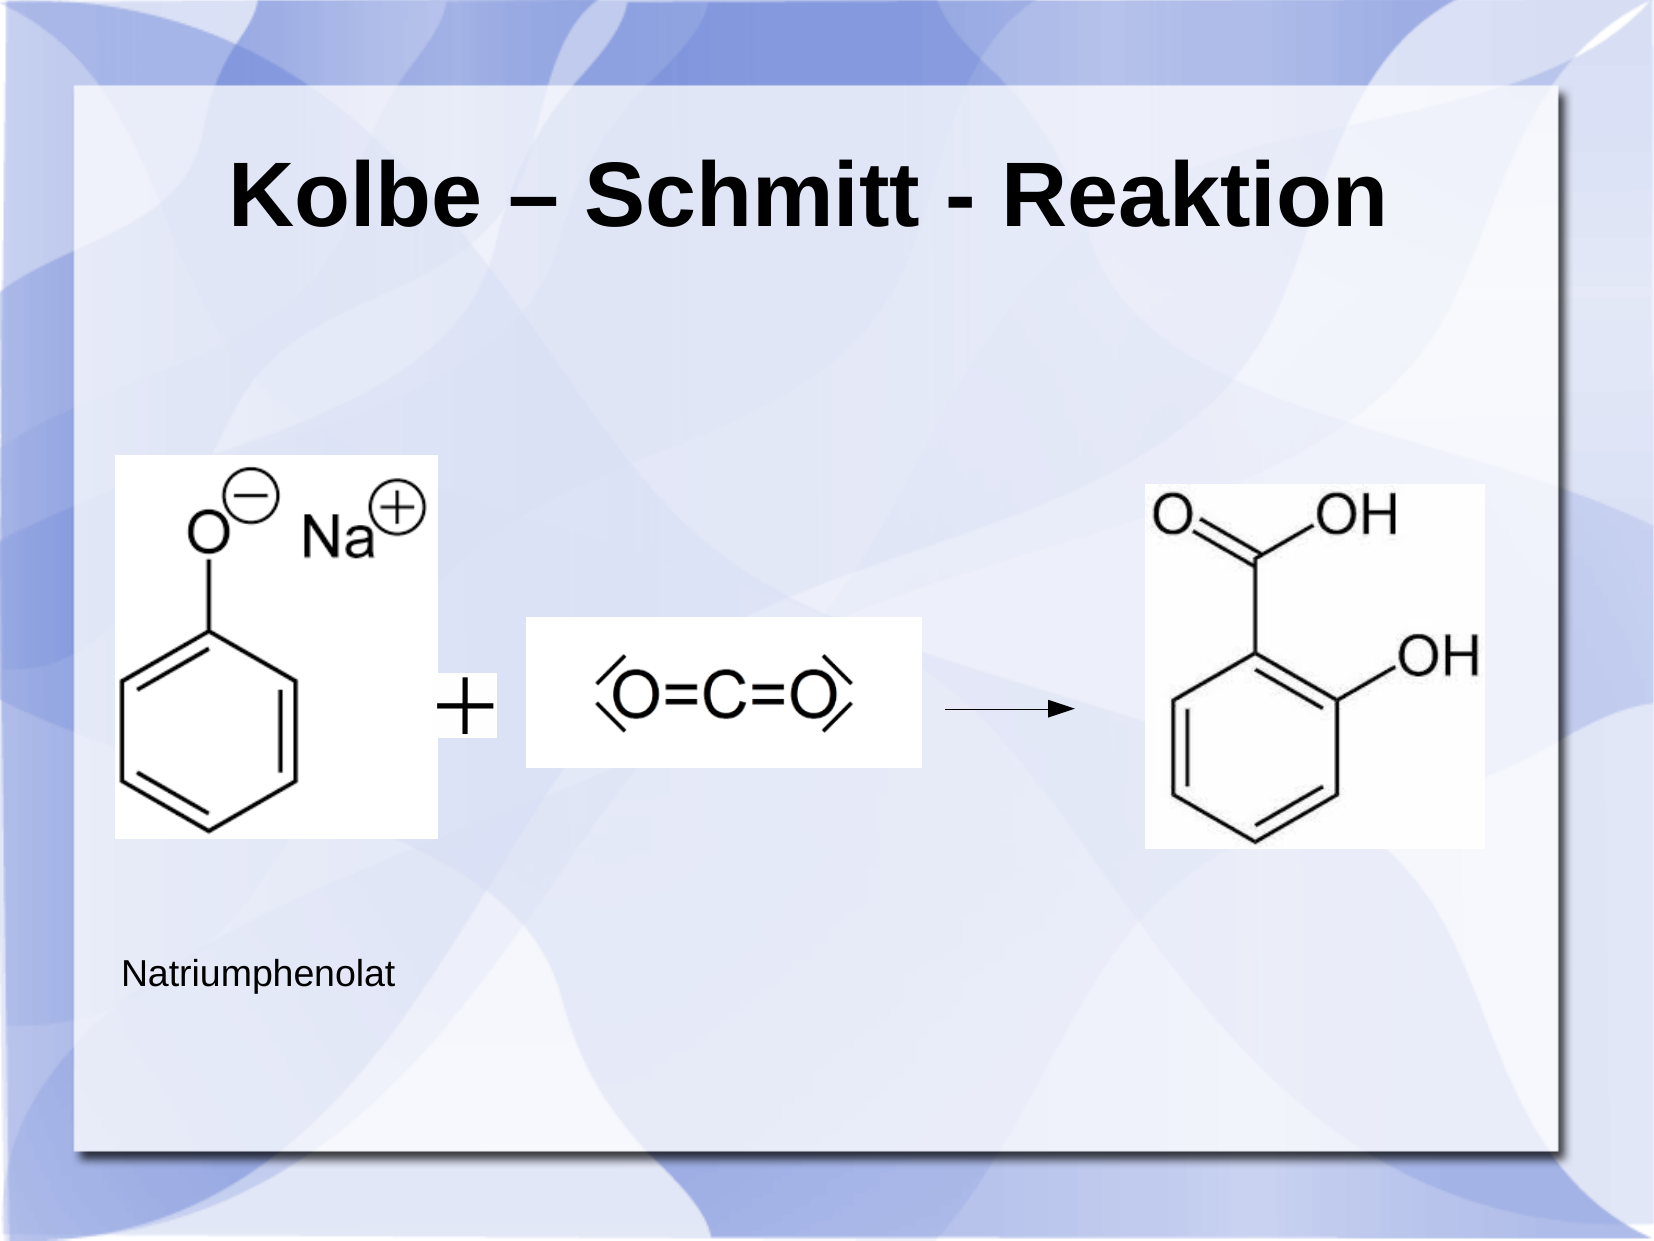

# Kolbe – Schmitt - Reaktion
Natriumphenolat